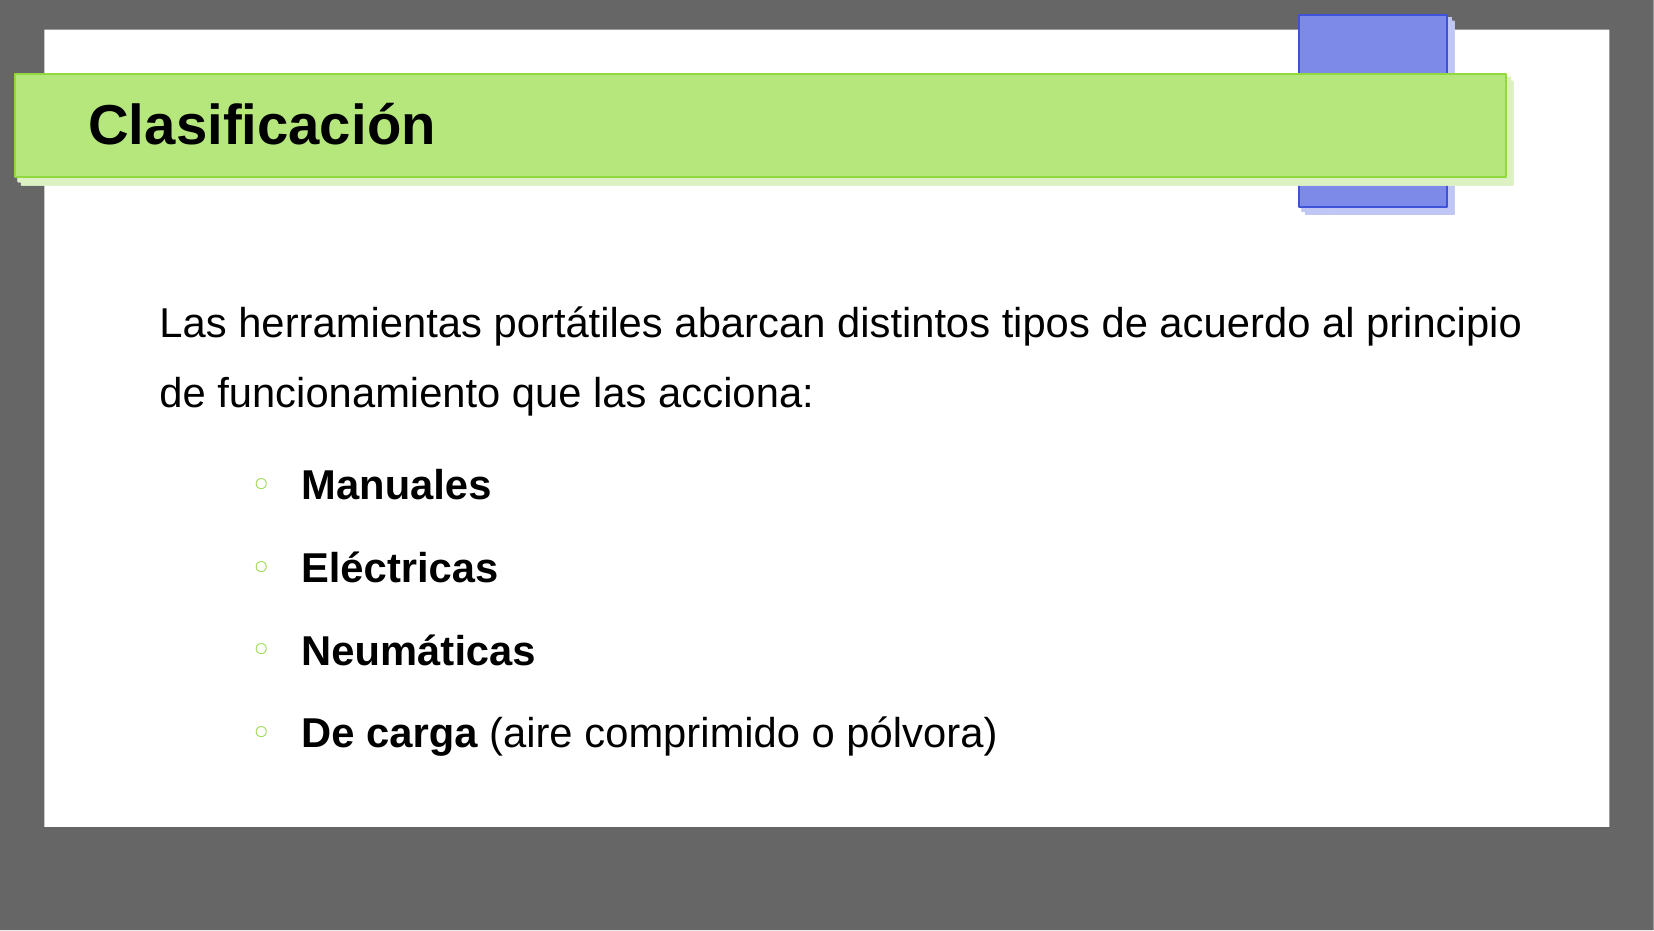

# Clasificación
Las herramientas portátiles abarcan distintos tipos de acuerdo al principio de funcionamiento que las acciona:
Manuales
Eléctricas
Neumáticas
De carga (aire comprimido o pólvora)